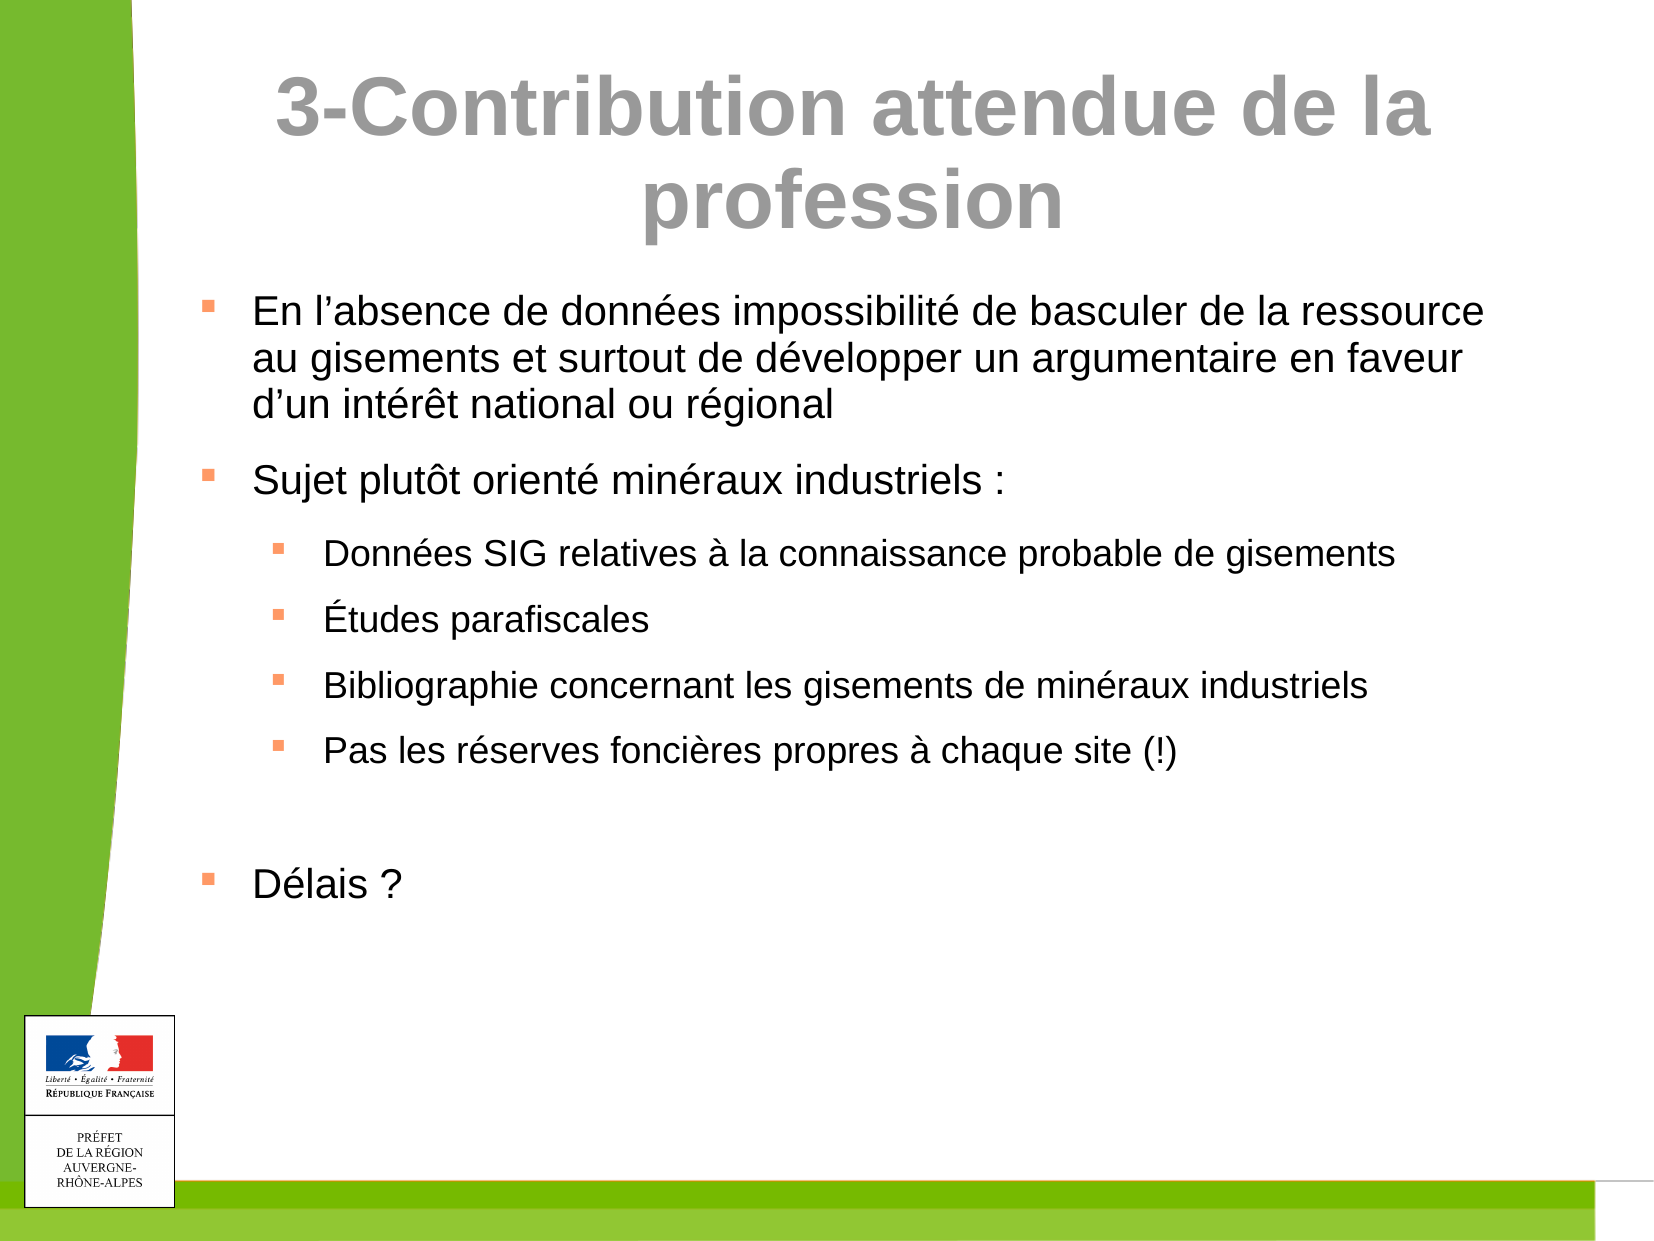

# 3-Contribution attendue de la profession
En l’absence de données impossibilité de basculer de la ressource au gisements et surtout de développer un argumentaire en faveur d’un intérêt national ou régional
Sujet plutôt orienté minéraux industriels :
Données SIG relatives à la connaissance probable de gisements
Études parafiscales
Bibliographie concernant les gisements de minéraux industriels
Pas les réserves foncières propres à chaque site (!)
Délais ?
15